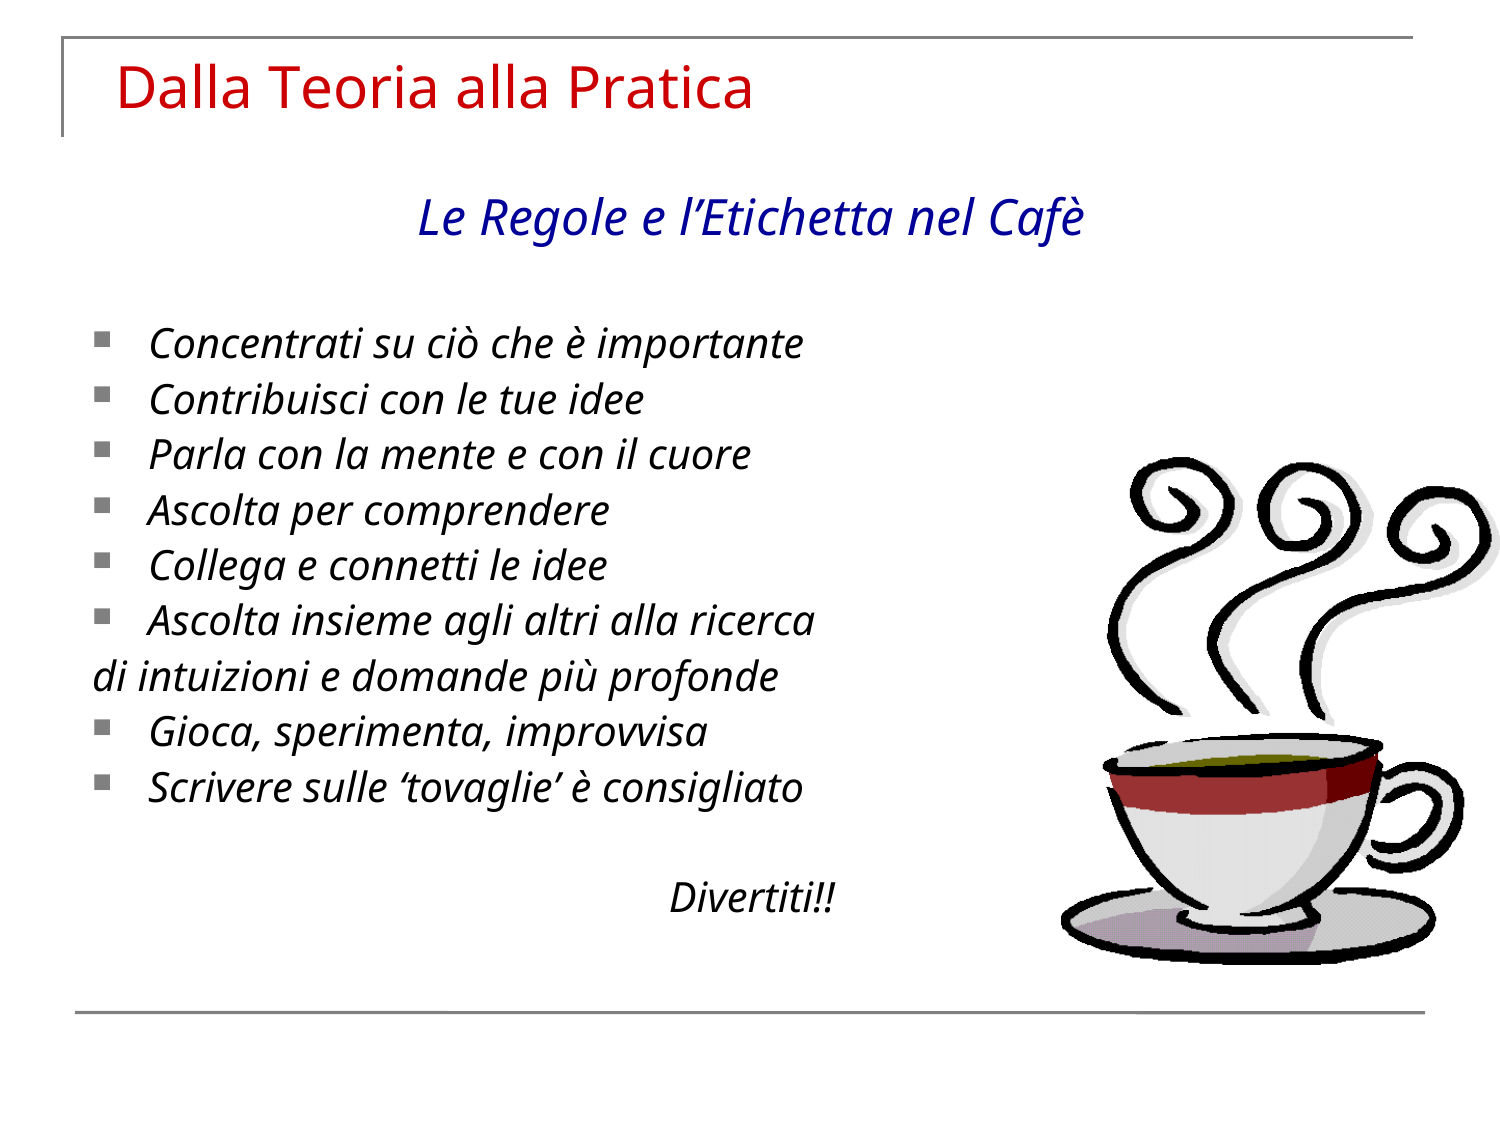

Dalla Teoria alla Pratica
Le Regole e l’Etichetta nel Cafè
Concentrati su ciò che è importante
Contribuisci con le tue idee
Parla con la mente e con il cuore
Ascolta per comprendere
Collega e connetti le idee
Ascolta insieme agli altri alla ricerca
di intuizioni e domande più profonde
Gioca, sperimenta, improvvisa
Scrivere sulle ‘tovaglie’ è consigliato
Divertiti!!